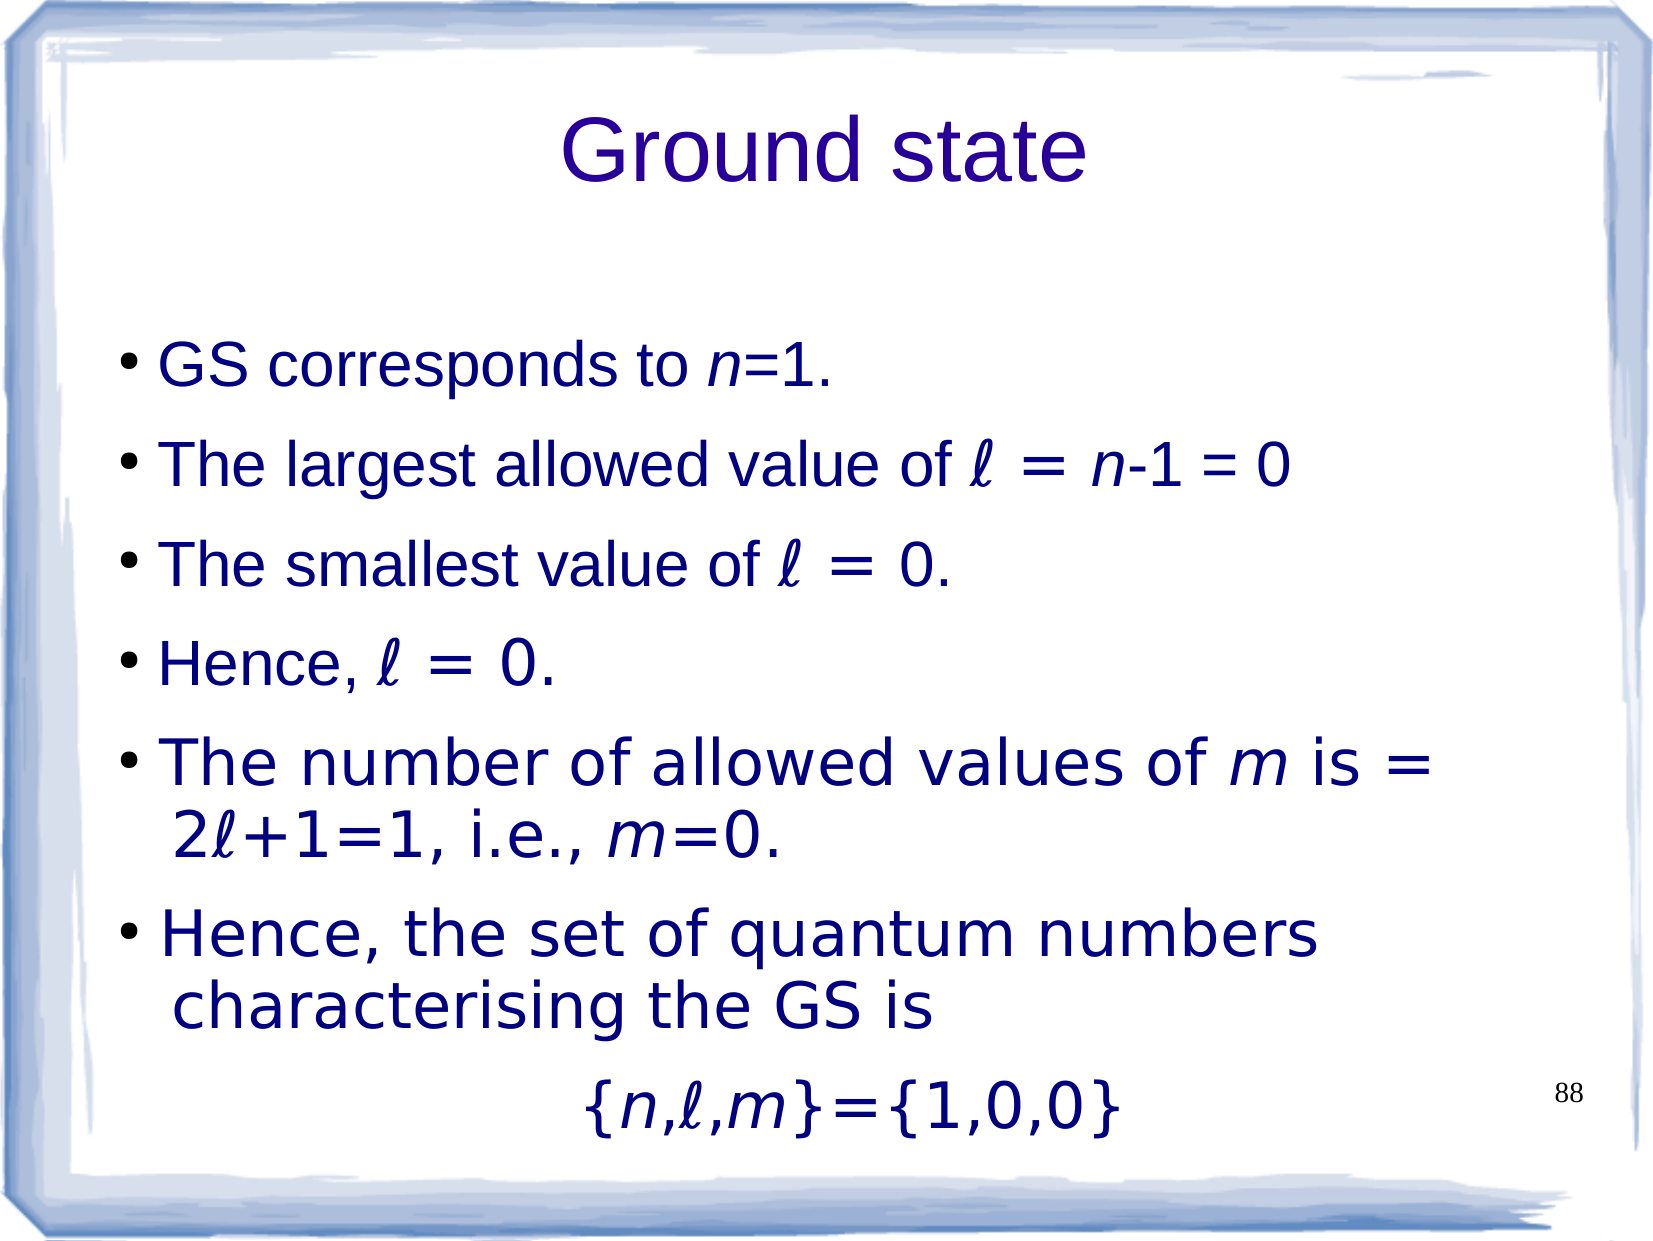

# Ground state
 GS corresponds to n=1.
 The largest allowed value of ℓ = n-1 = 0
 The smallest value of ℓ = 0.
 Hence, ℓ = 0.
 The number of allowed values of m is = 2ℓ+1=1, i.e., m=0.
 Hence, the set of quantum numbers characterising the GS is
{n,ℓ,m}={1,0,0}
88